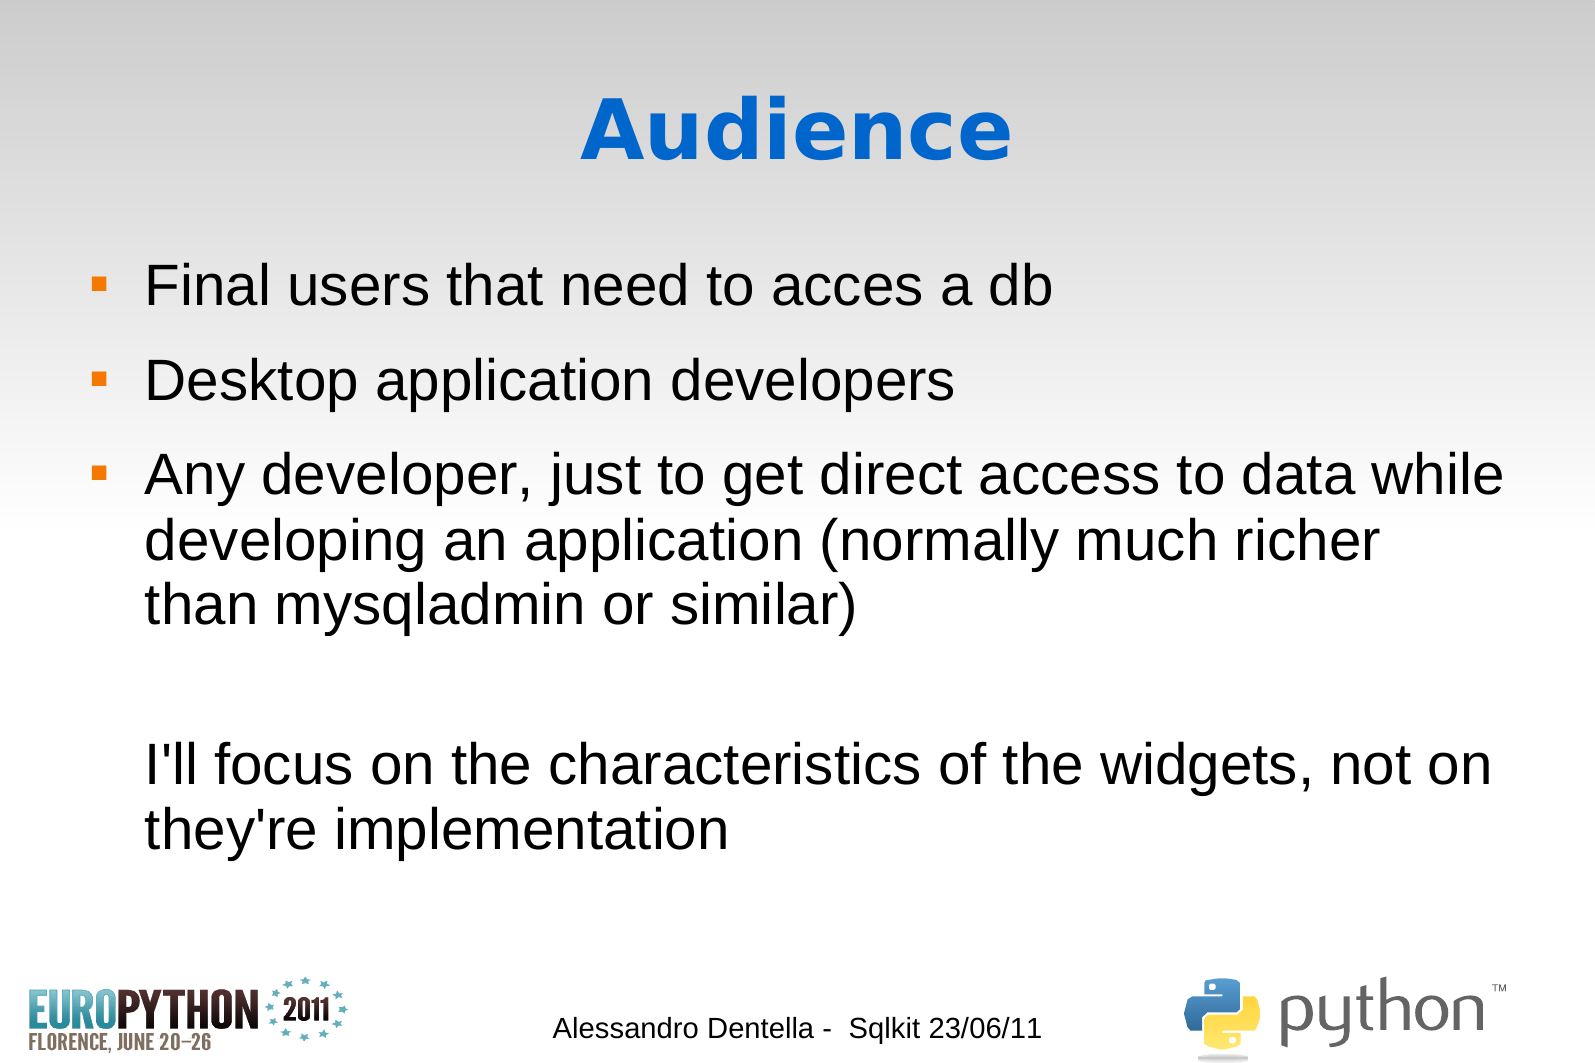

# Audience
Final users that need to acces a db
Desktop application developers
Any developer, just to get direct access to data while developing an application (normally much richer than mysqladmin or similar)
I'll focus on the characteristics of the widgets, not on they're implementation